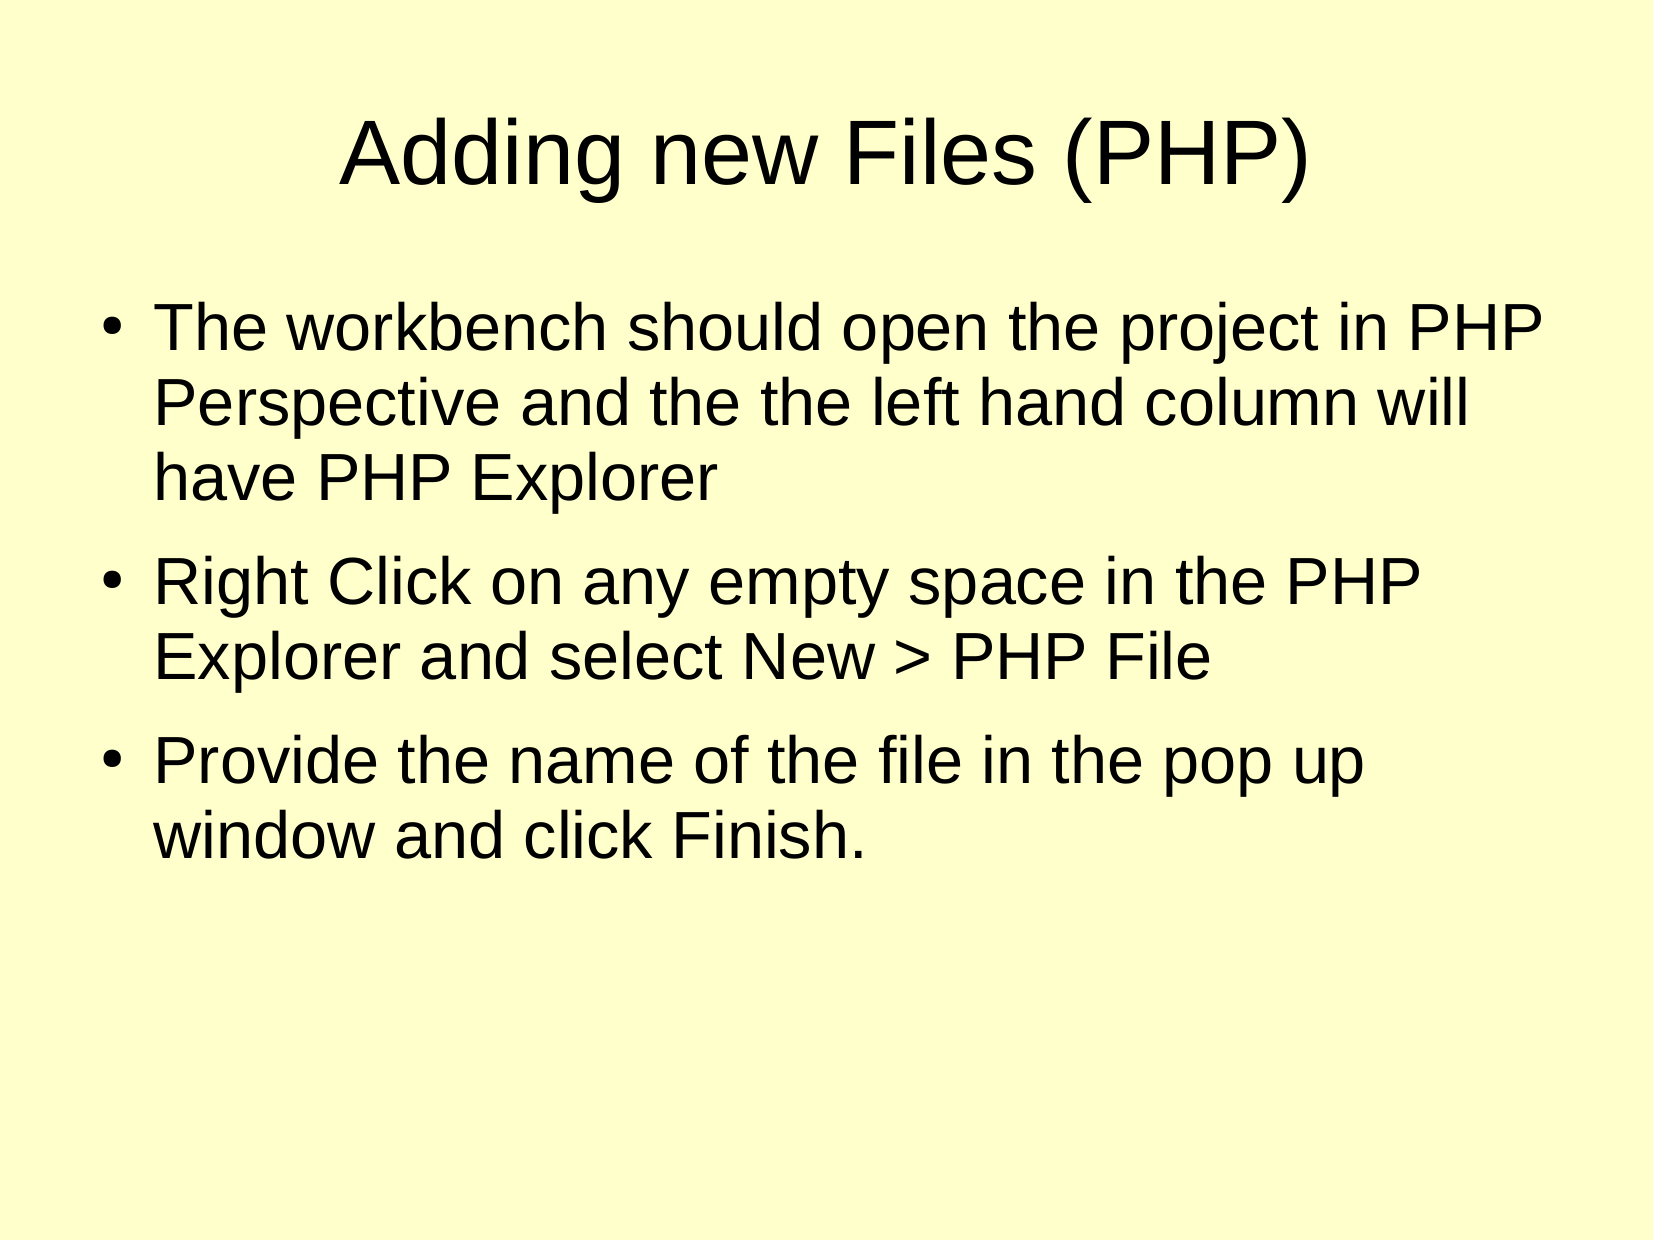

# Adding new Files (PHP)
The workbench should open the project in PHP Perspective and the the left hand column will have PHP Explorer
Right Click on any empty space in the PHP Explorer and select New > PHP File
Provide the name of the file in the pop up window and click Finish.